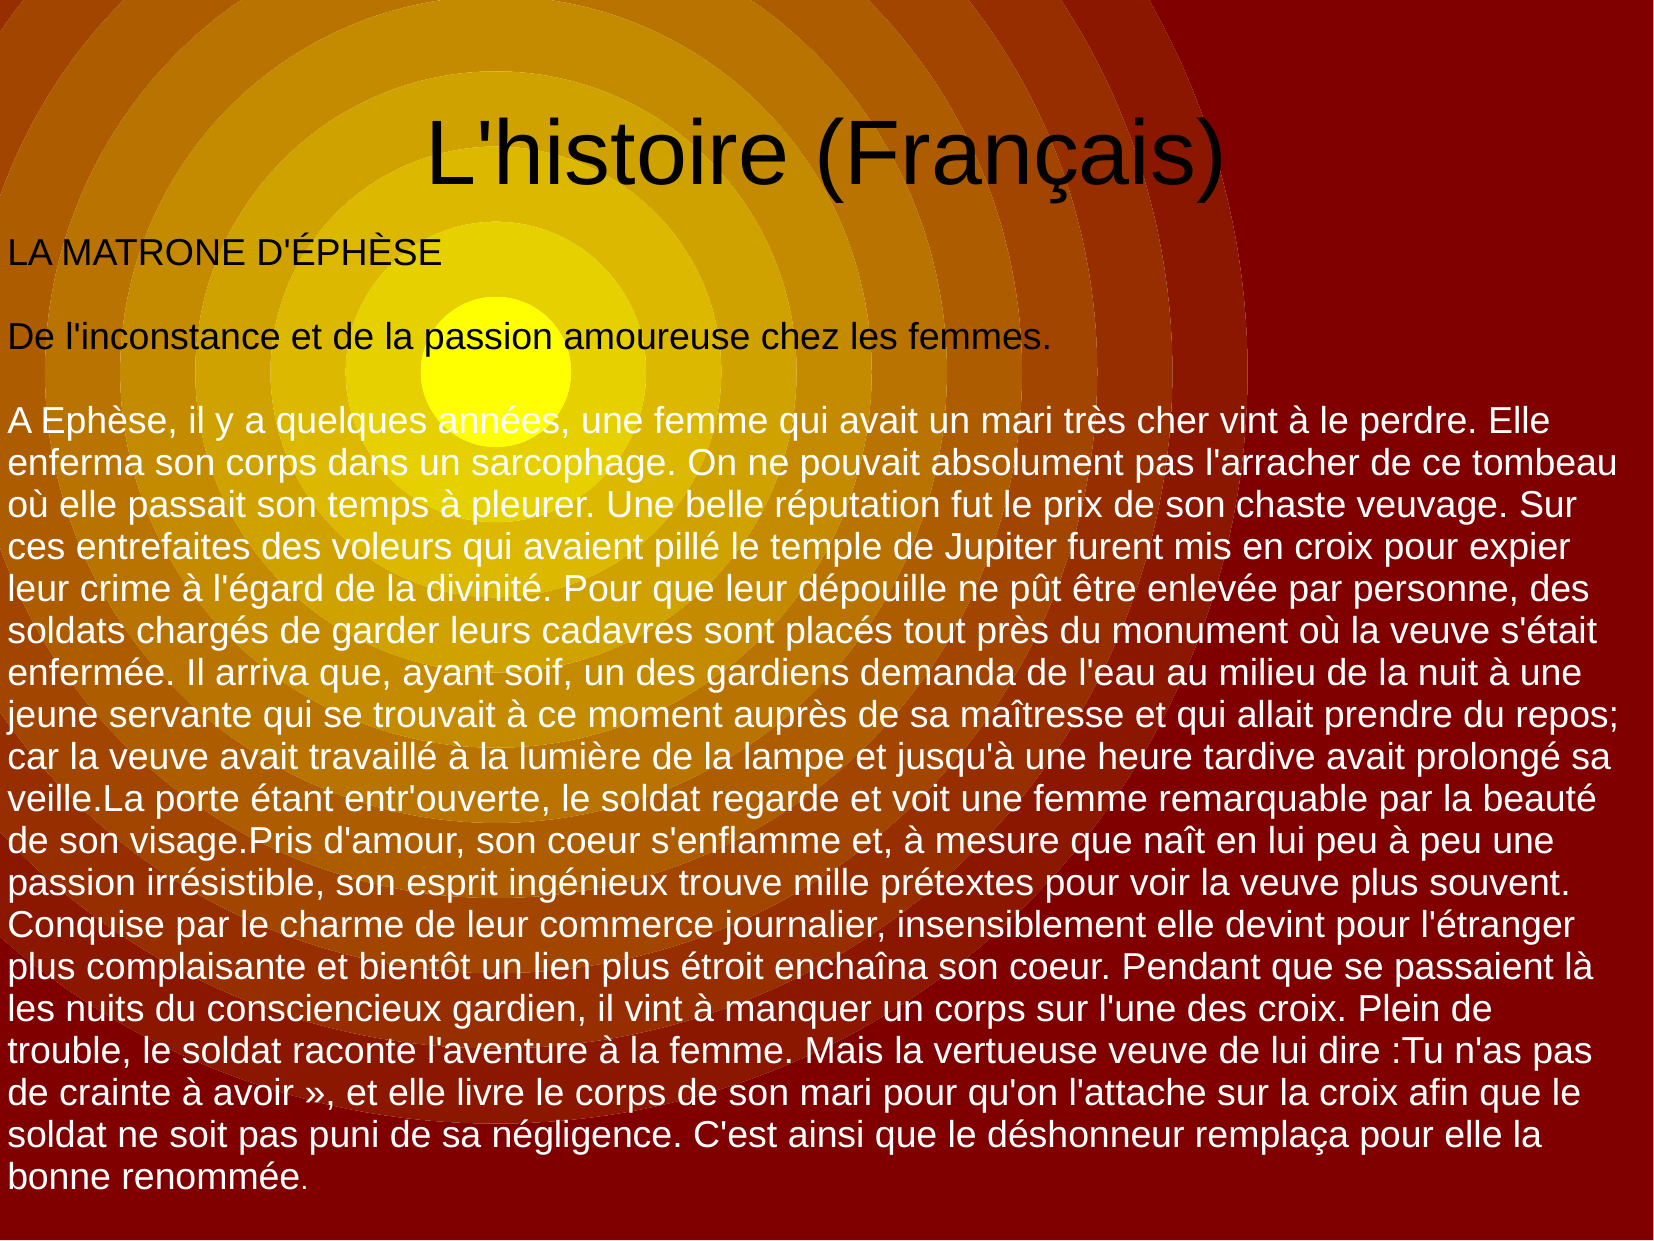

# L'histoire (Français)
LA MATRONE D'ÉPHÈSE
De l'inconstance et de la passion amoureuse chez les femmes.
A Ephèse, il y a quelques années, une femme qui avait un mari très cher vint à le perdre. Elle enferma son corps dans un sarcophage. On ne pouvait absolument pas l'arracher de ce tombeau où elle passait son temps à pleurer. Une belle réputation fut le prix de son chaste veuvage. Sur ces entrefaites des voleurs qui avaient pillé le temple de Jupiter furent mis en croix pour expier leur crime à l'égard de la divinité. Pour que leur dépouille ne pût être enlevée par personne, des soldats chargés de garder leurs cadavres sont placés tout près du monument où la veuve s'était enfermée. Il arriva que, ayant soif, un des gardiens demanda de l'eau au milieu de la nuit à une jeune servante qui se trouvait à ce moment auprès de sa maîtresse et qui allait prendre du repos; car la veuve avait travaillé à la lumière de la lampe et jusqu'à une heure tardive avait prolongé sa veille.La porte étant entr'ouverte, le soldat regarde et voit une femme remarquable par la beauté de son visage.Pris d'amour, son coeur s'enflamme et, à mesure que naît en lui peu à peu une passion irrésistible, son esprit ingénieux trouve mille prétextes pour voir la veuve plus souvent. Conquise par le charme de leur commerce journalier, insensiblement elle devint pour l'étranger plus complaisante et bientôt un lien plus étroit enchaîna son coeur. Pendant que se passaient là les nuits du consciencieux gardien, il vint à manquer un corps sur l'une des croix. Plein de trouble, le soldat raconte l'aventure à la femme. Mais la vertueuse veuve de lui dire :Tu n'as pas de crainte à avoir », et elle livre le corps de son mari pour qu'on l'attache sur la croix afin que le soldat ne soit pas puni de sa négligence. C'est ainsi que le déshonneur remplaça pour elle la bonne renommée.